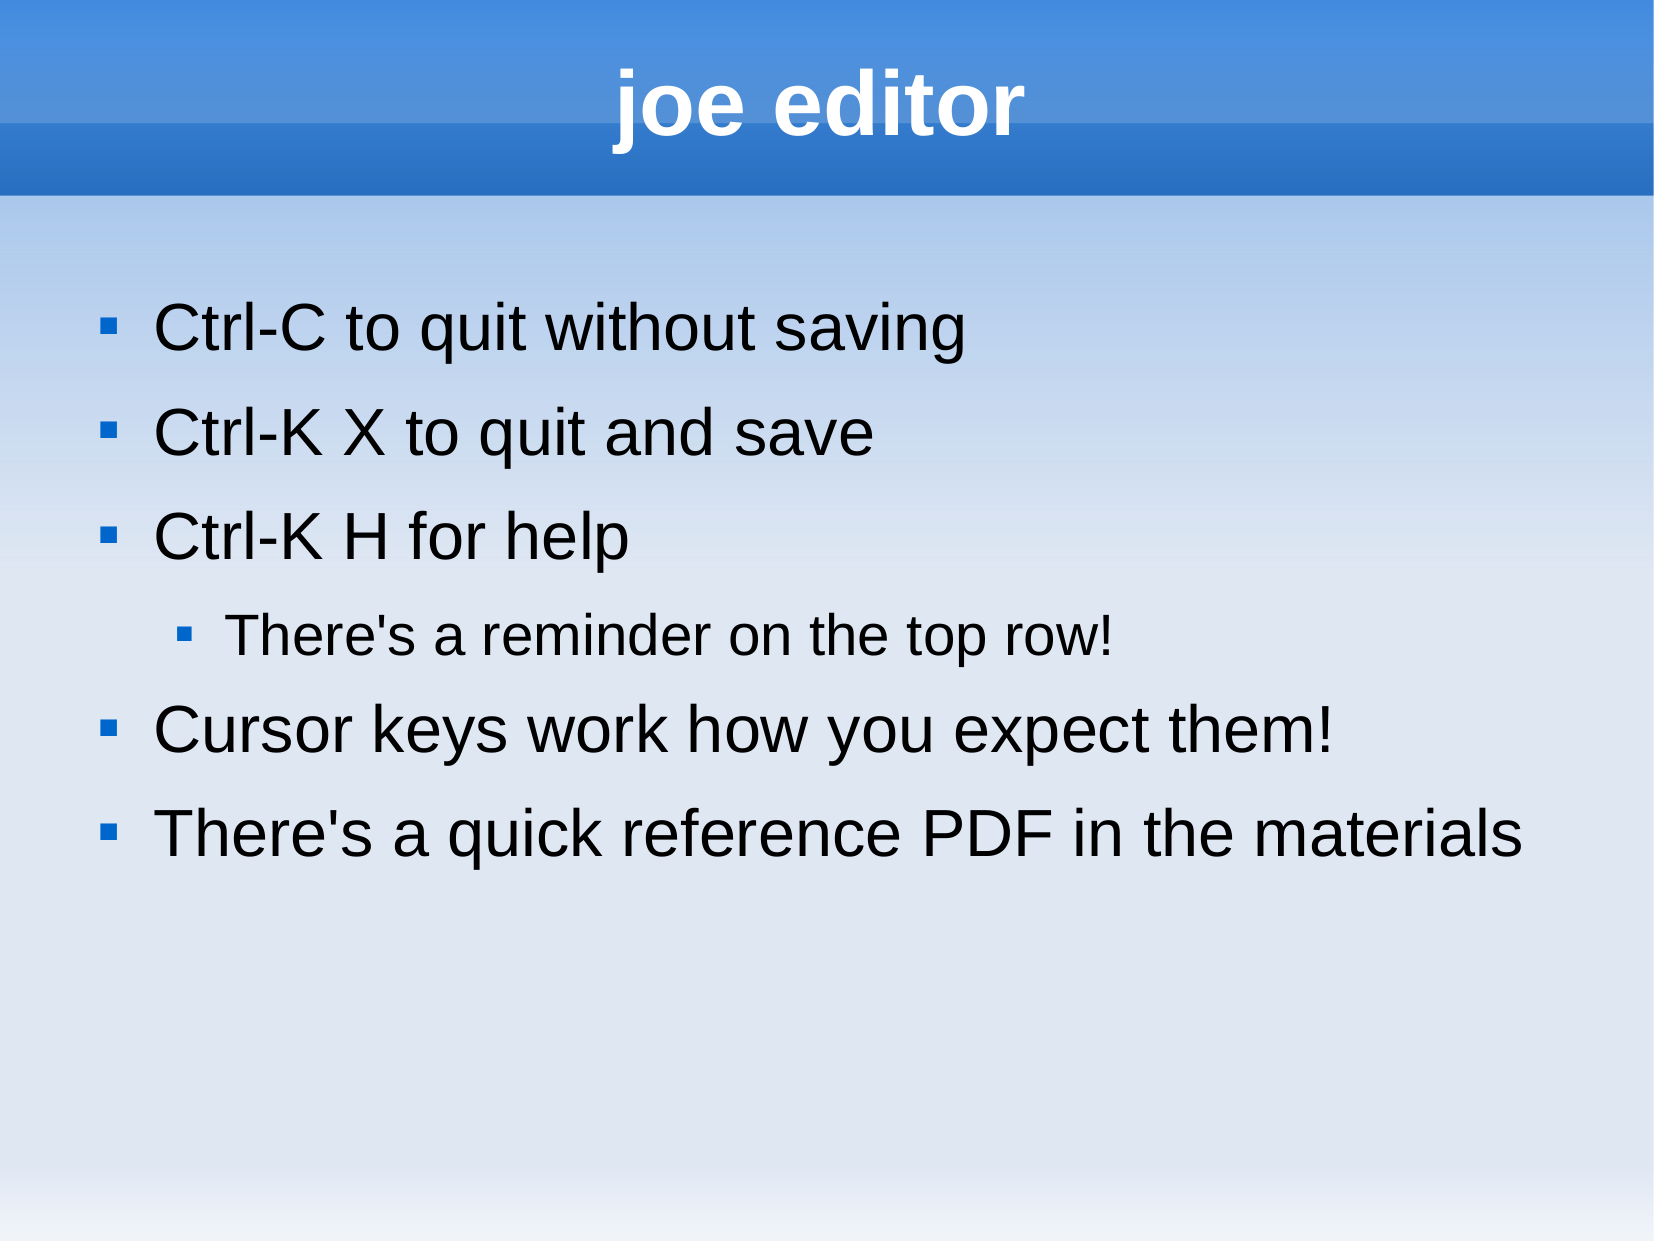

# joe editor
Ctrl-C to quit without saving
Ctrl-K X to quit and save
Ctrl-K H for help
There's a reminder on the top row!
Cursor keys work how you expect them!
There's a quick reference PDF in the materials